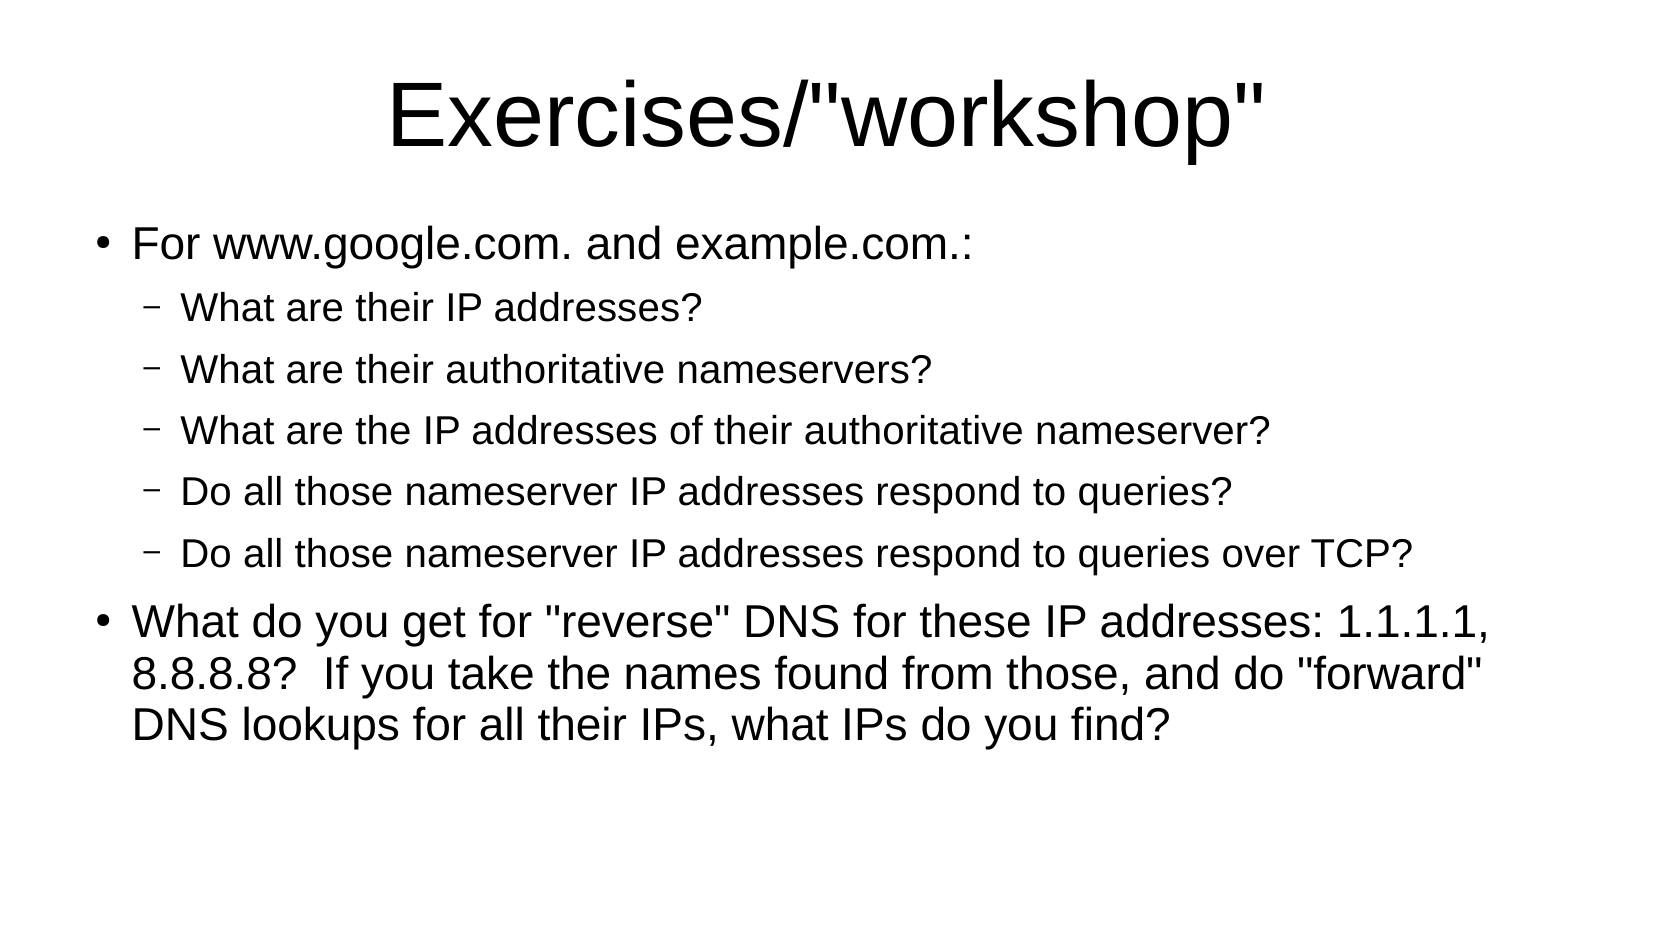

# Exercises/"workshop"
For www.google.com. and example.com.:
What are their IP addresses?
What are their authoritative nameservers?
What are the IP addresses of their authoritative nameserver?
Do all those nameserver IP addresses respond to queries?
Do all those nameserver IP addresses respond to queries over TCP?
What do you get for "reverse" DNS for these IP addresses: 1.1.1.1, 8.8.8.8? If you take the names found from those, and do "forward" DNS lookups for all their IPs, what IPs do you find?